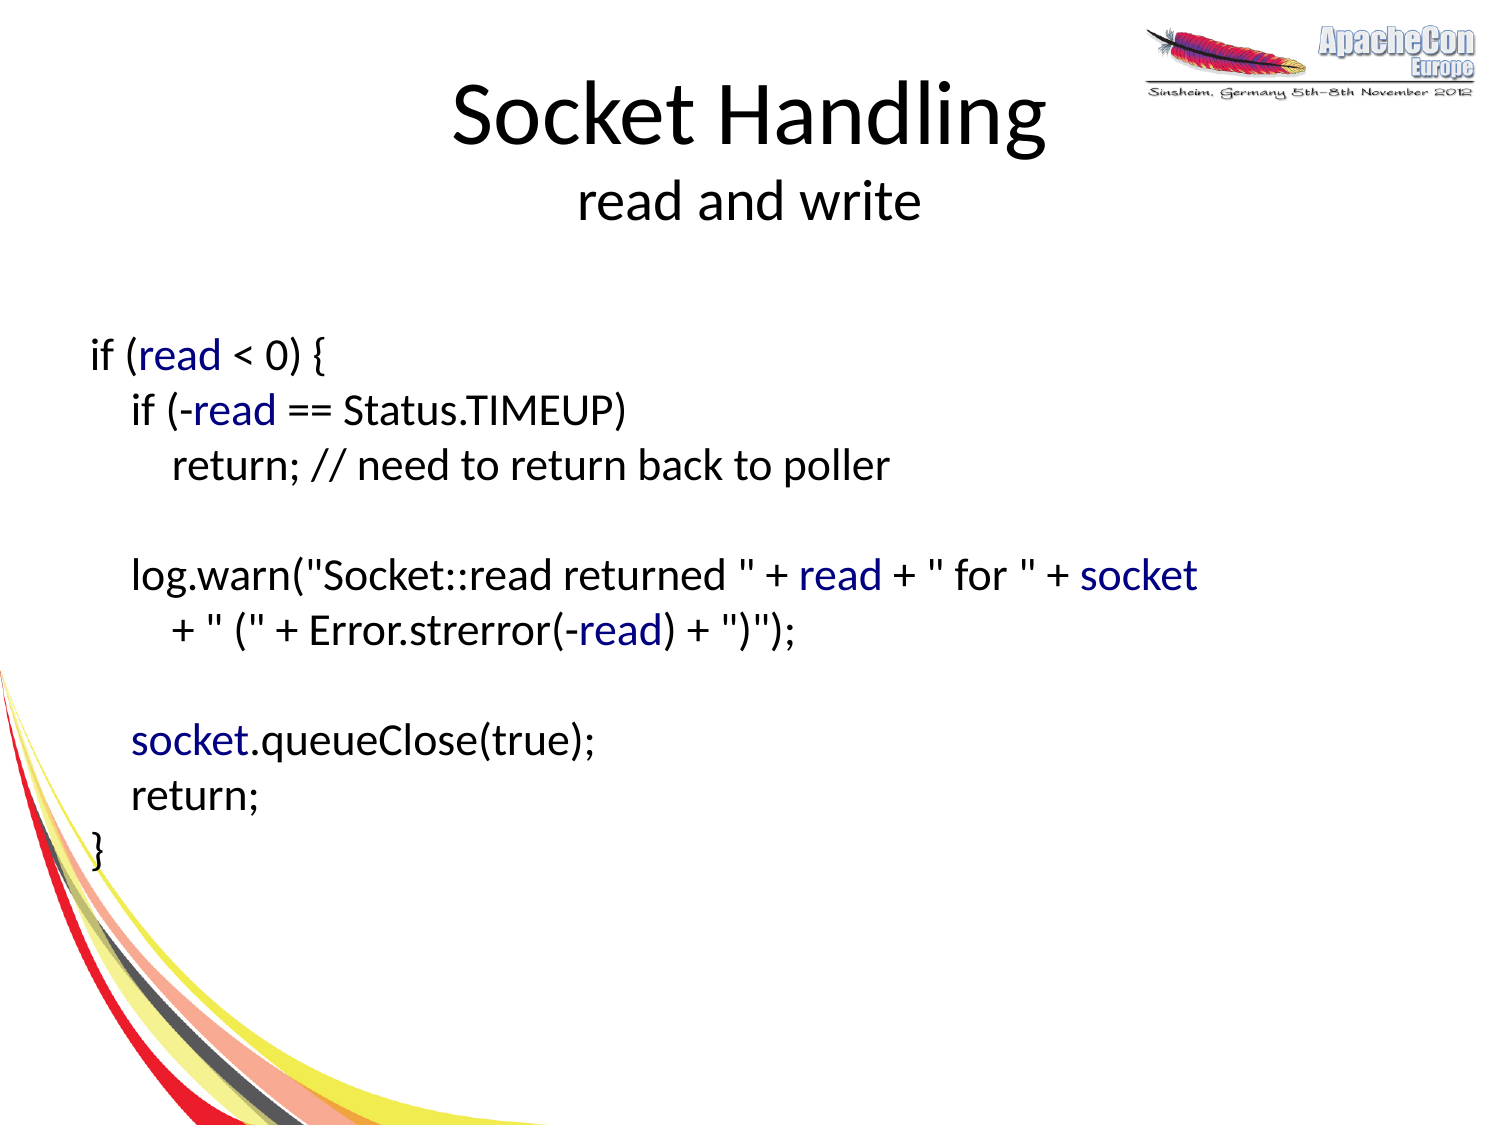

# Socket Handling read and write
if (read < 0) {
 if (-read == Status.TIMEUP)
 return; // need to return back to poller
 log.warn("Socket::read returned " + read + " for " + socket
 + " (" + Error.strerror(-read) + ")");
 socket.queueClose(true);
 return;
}